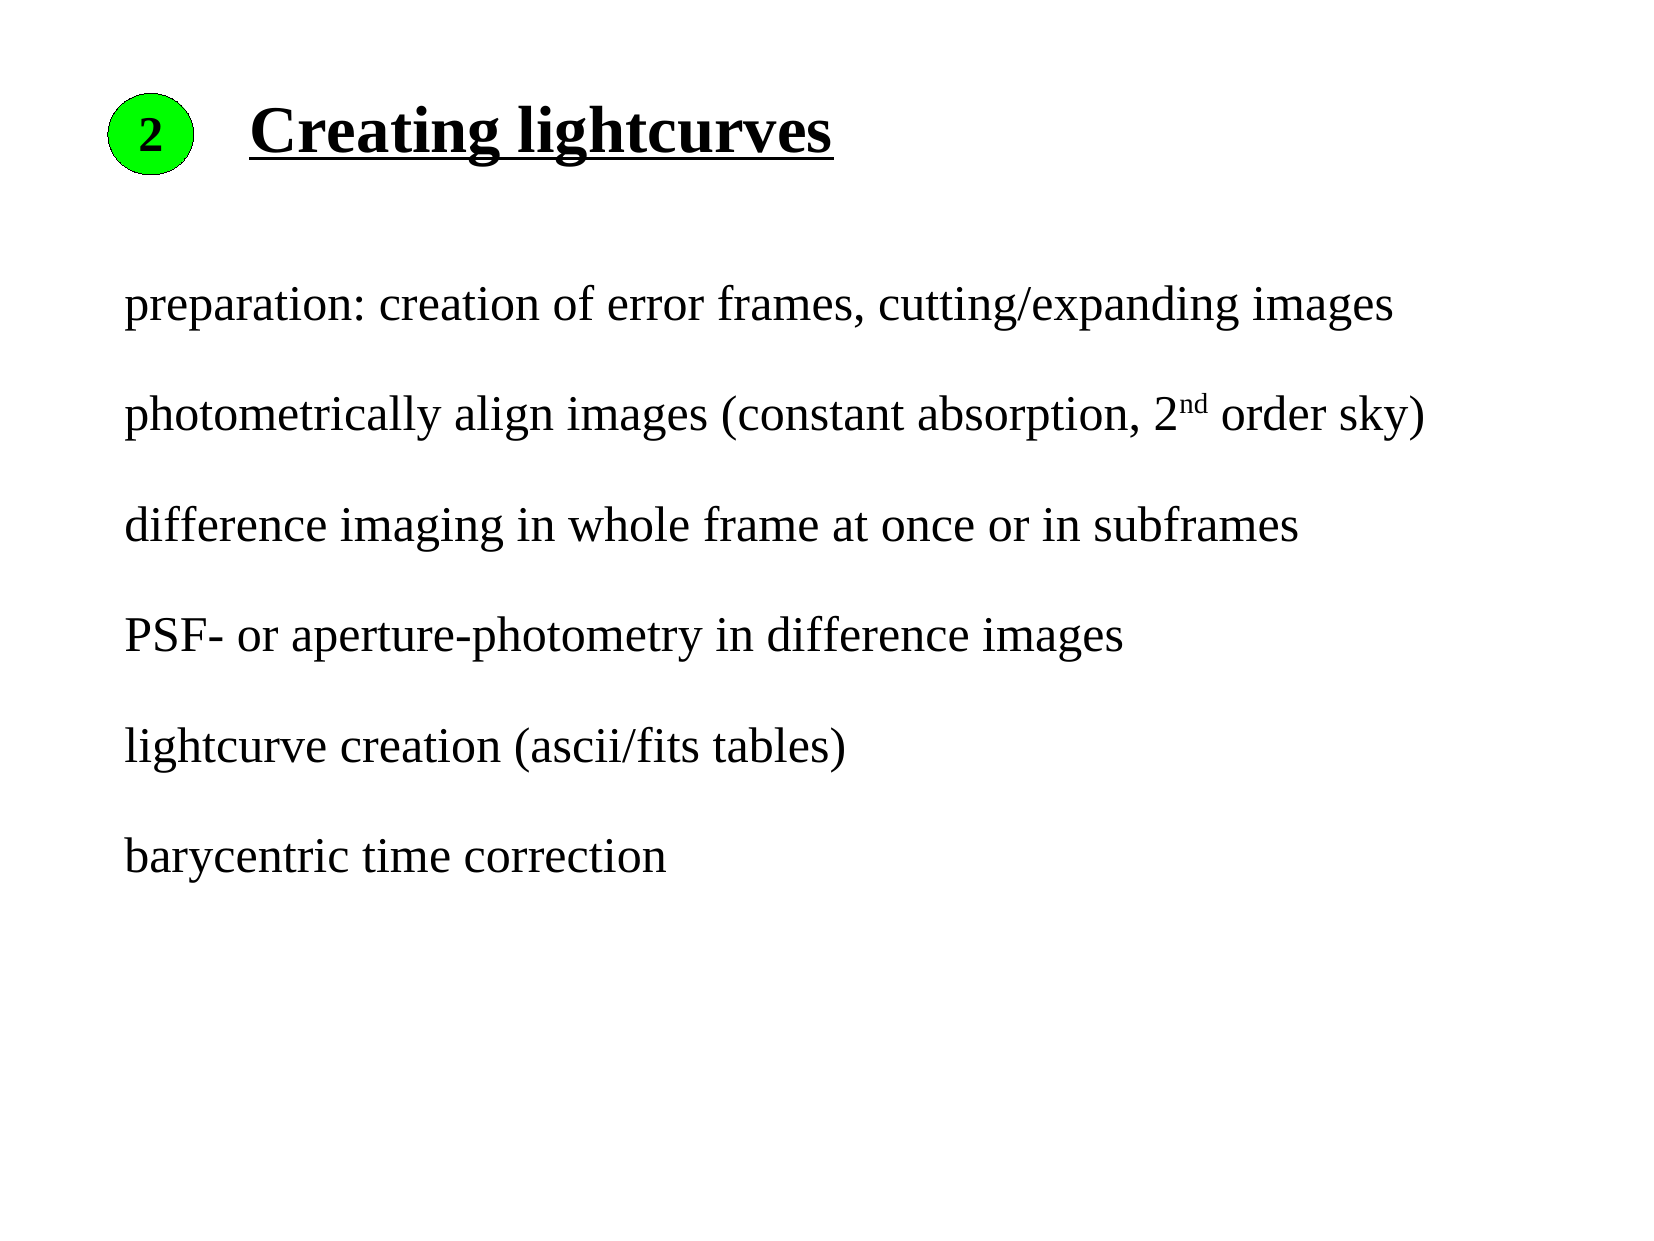

2
Creating lightcurves
preparation: creation of error frames, cutting/expanding images
photometrically align images (constant absorption, 2nd order sky)
difference imaging in whole frame at once or in subframes
PSF- or aperture-photometry in difference images
lightcurve creation (ascii/fits tables)
barycentric time correction